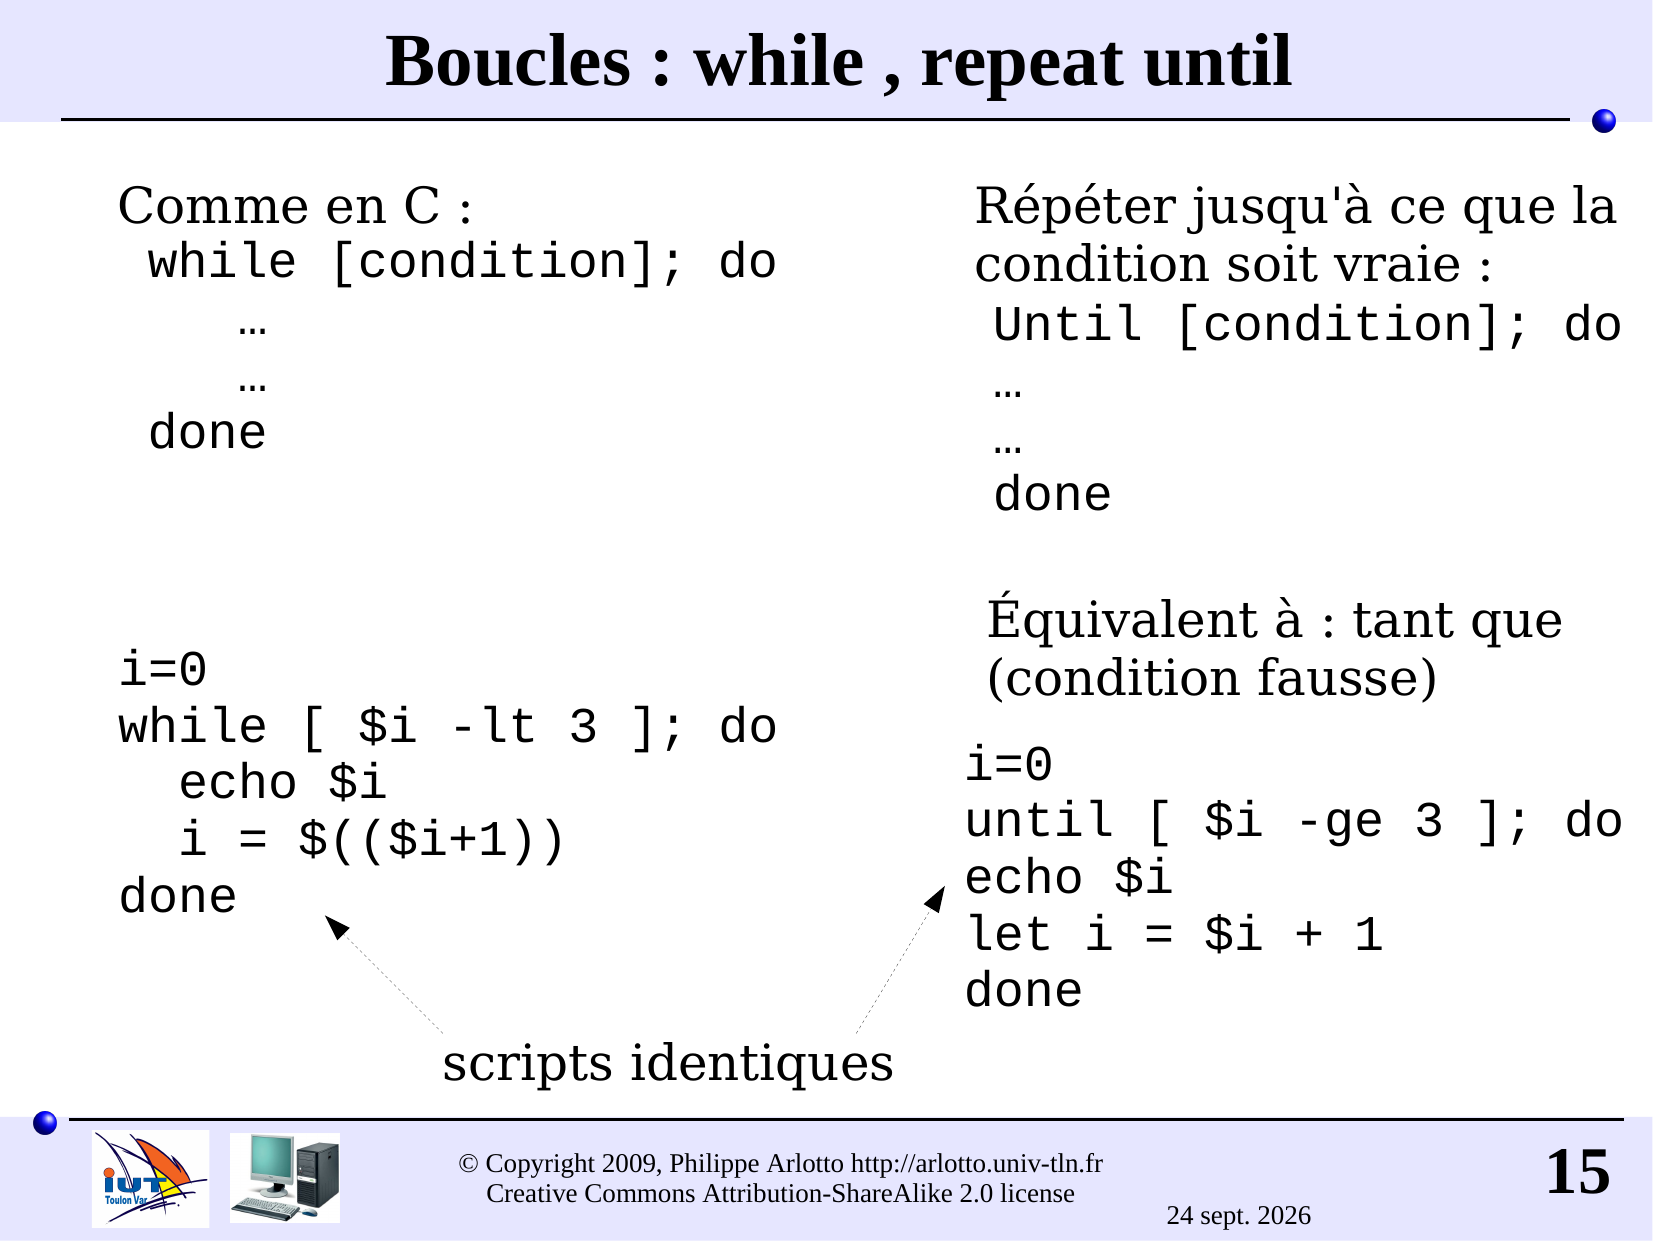

# Boucles : while , repeat until
Comme en C :
Répéter jusqu'à ce que la
condition soit vraie :
while [condition]; do
 …
 …
done
Until [condition]; do
…
…
done
Équivalent à : tant que
(condition fausse)
i=0
while [ $i -lt 3 ]; do
 echo $i
 i = $(($i+1))
done
i=0
until [ $i -ge 3 ]; do
echo $i
let i = $i + 1
done
scripts identiques